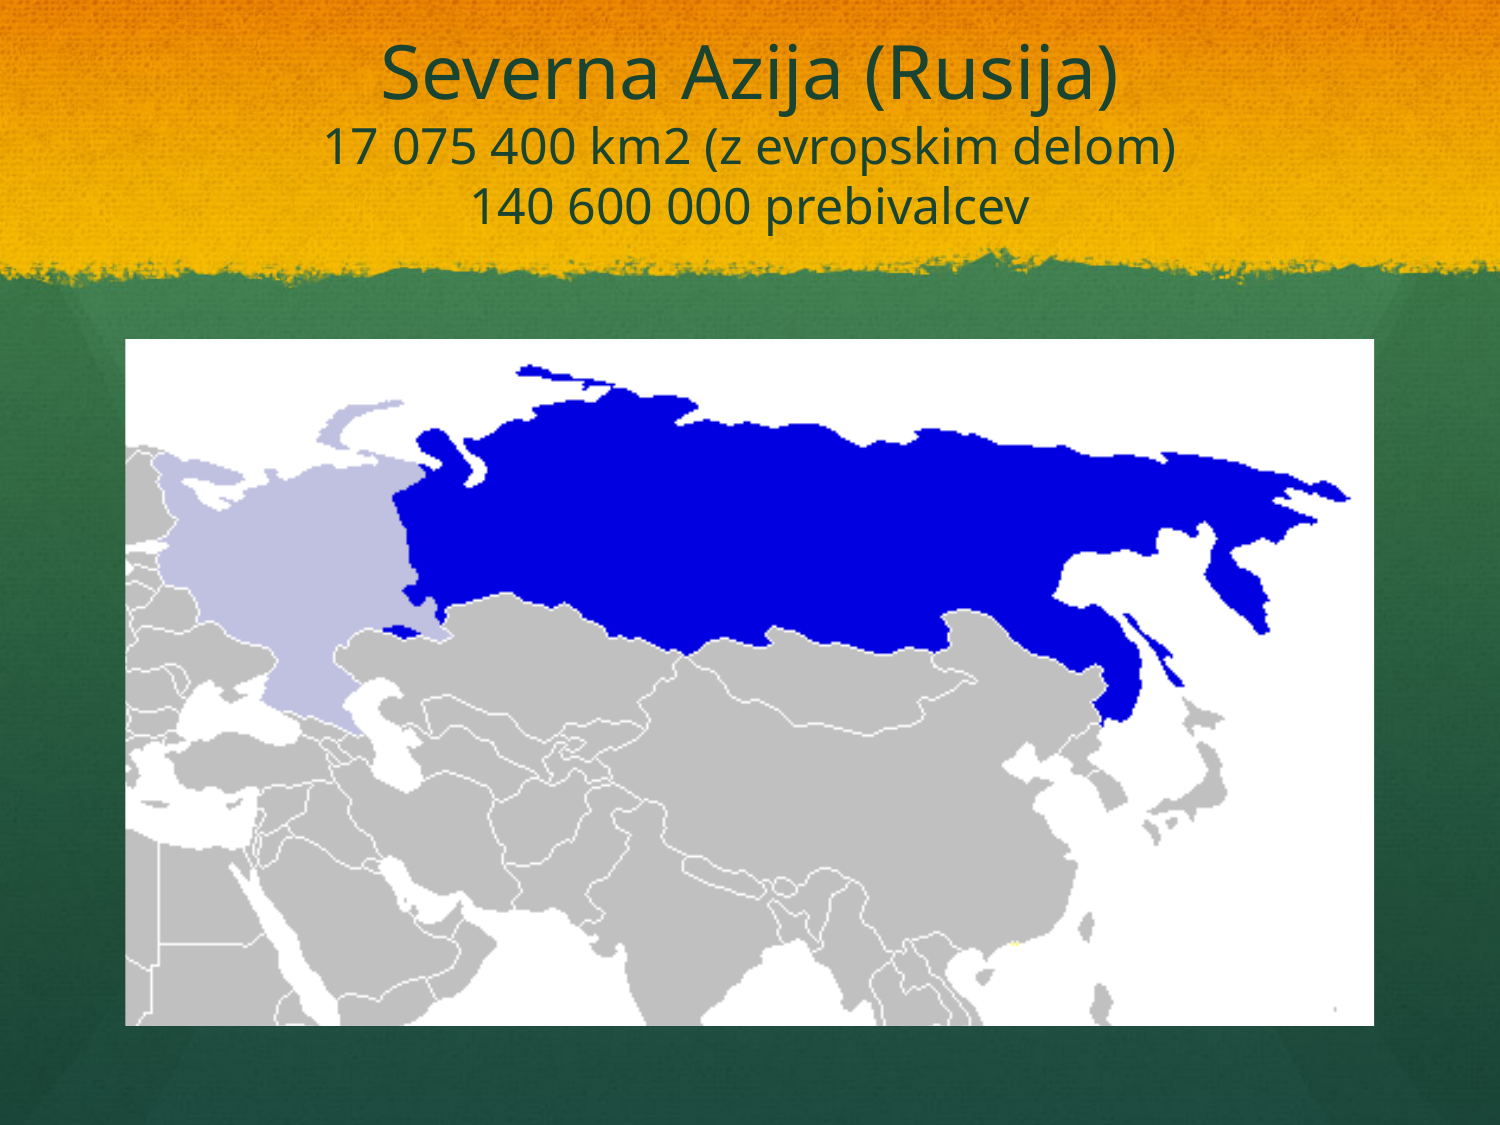

# Severna Azija (Rusija) 17 075 400 km2 (z evropskim delom) 140 600 000 prebivalcev